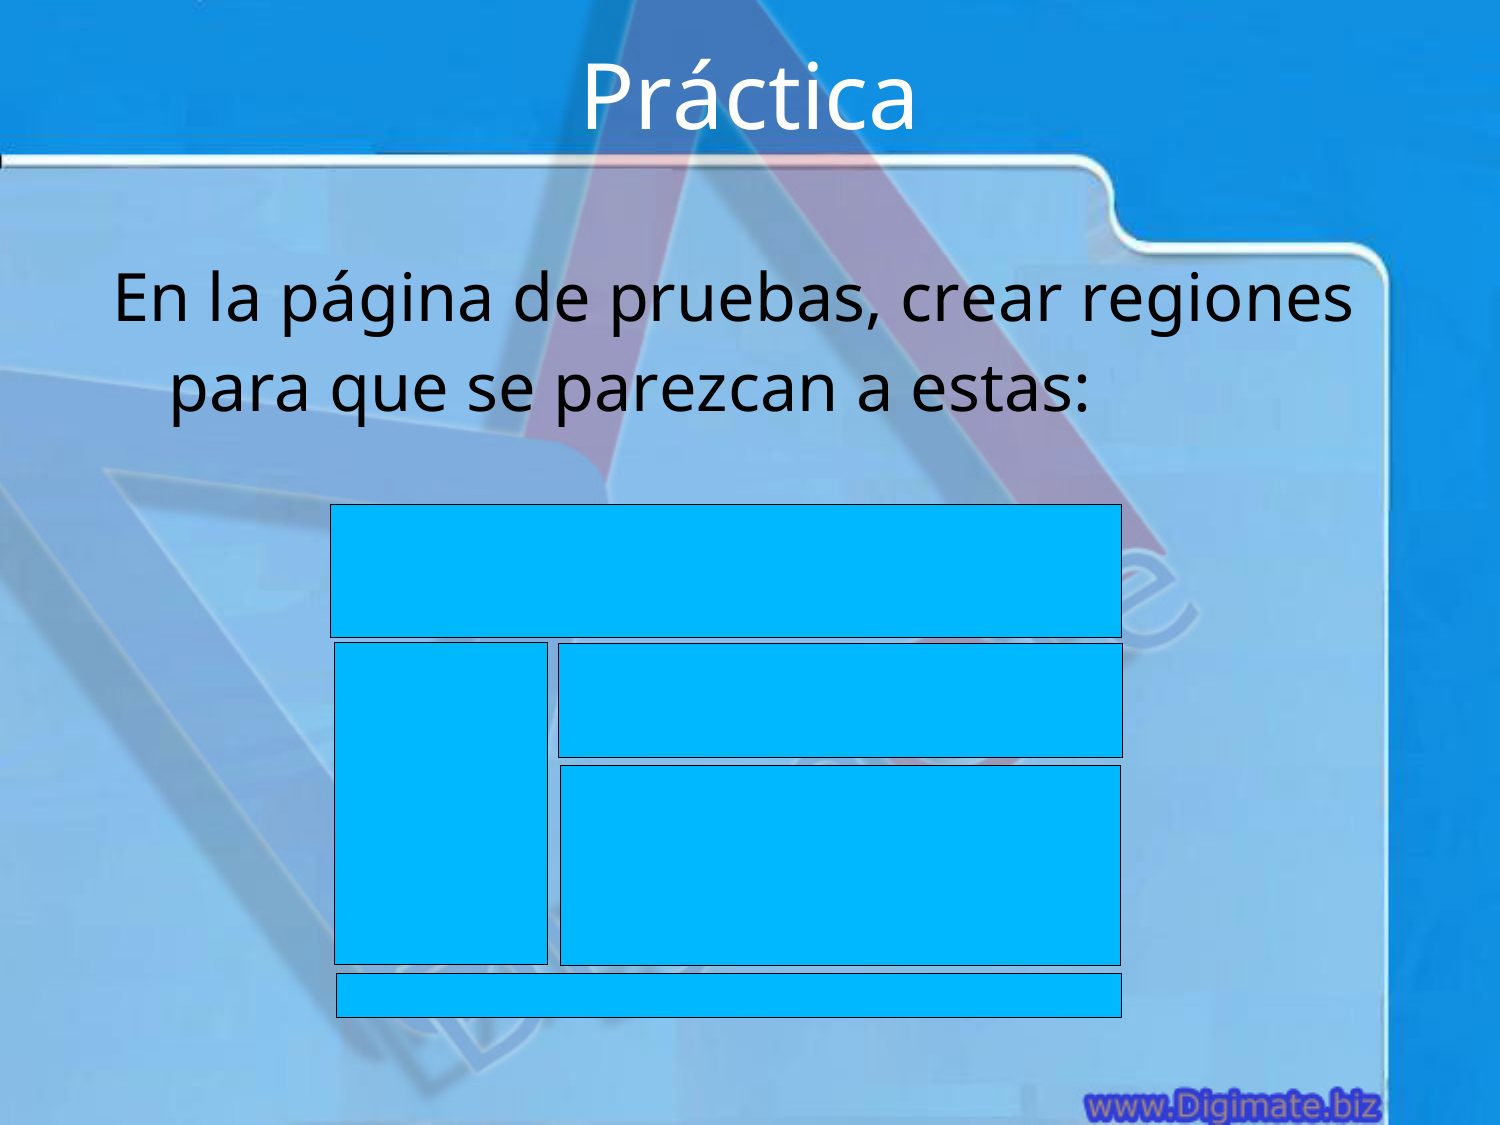

# Práctica
En la página de pruebas, crear regiones para que se parezcan a estas: